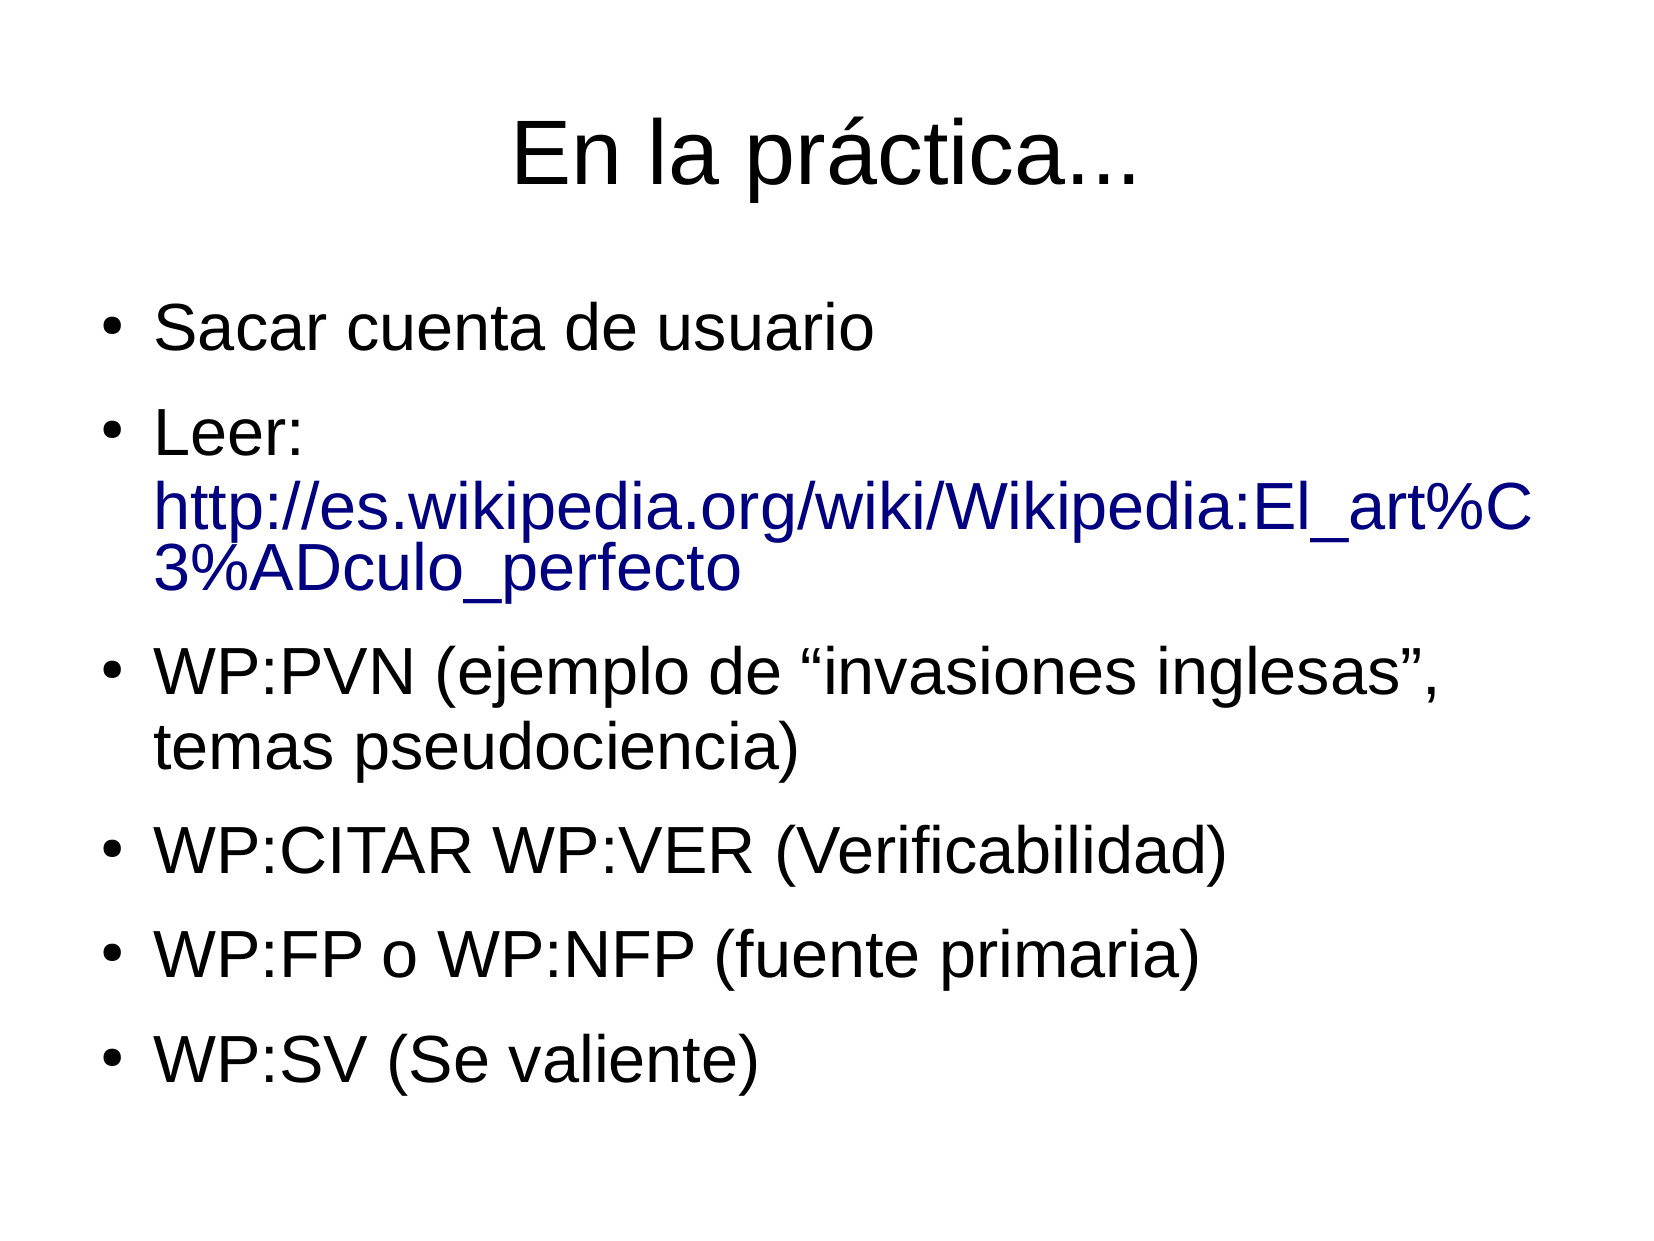

# En la práctica...
Sacar cuenta de usuario
Leer: http://es.wikipedia.org/wiki/Wikipedia:El_art%C3%ADculo_perfecto
WP:PVN (ejemplo de “invasiones inglesas”, temas pseudociencia)
WP:CITAR WP:VER (Verificabilidad)
WP:FP o WP:NFP (fuente primaria)
WP:SV (Se valiente)